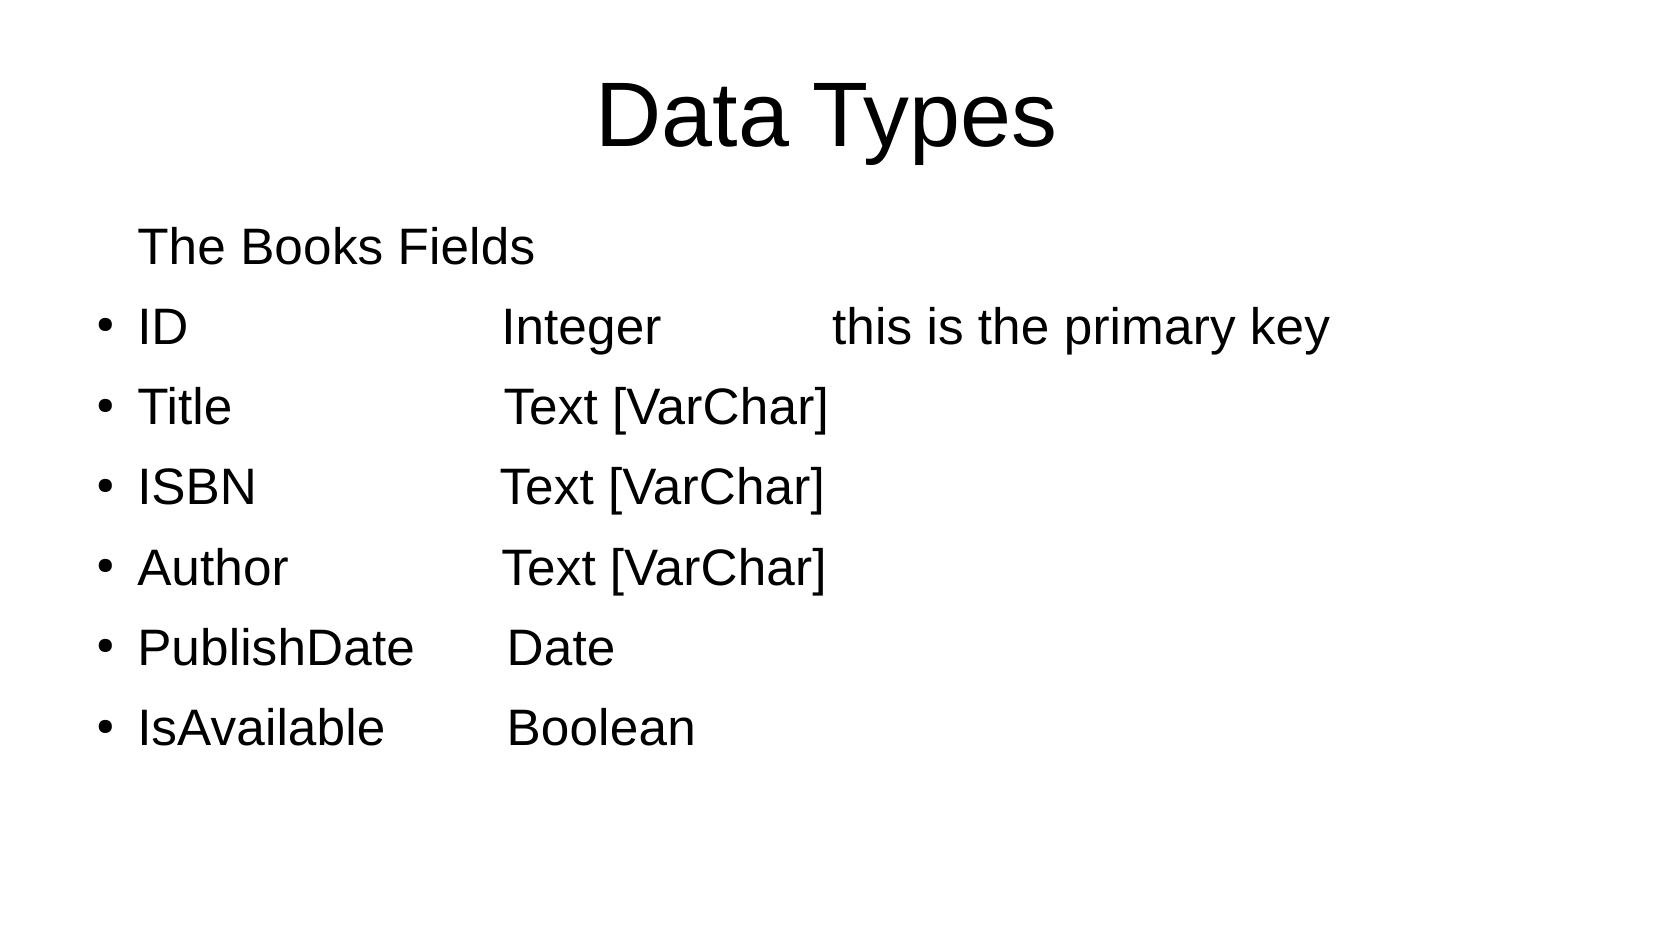

# Data Types
The Books Fields
ID Integer this is the primary key
Title Text [VarChar]
ISBN Text [VarChar]
Author Text [VarChar]
PublishDate				 Date
IsAvailable					 Boolean